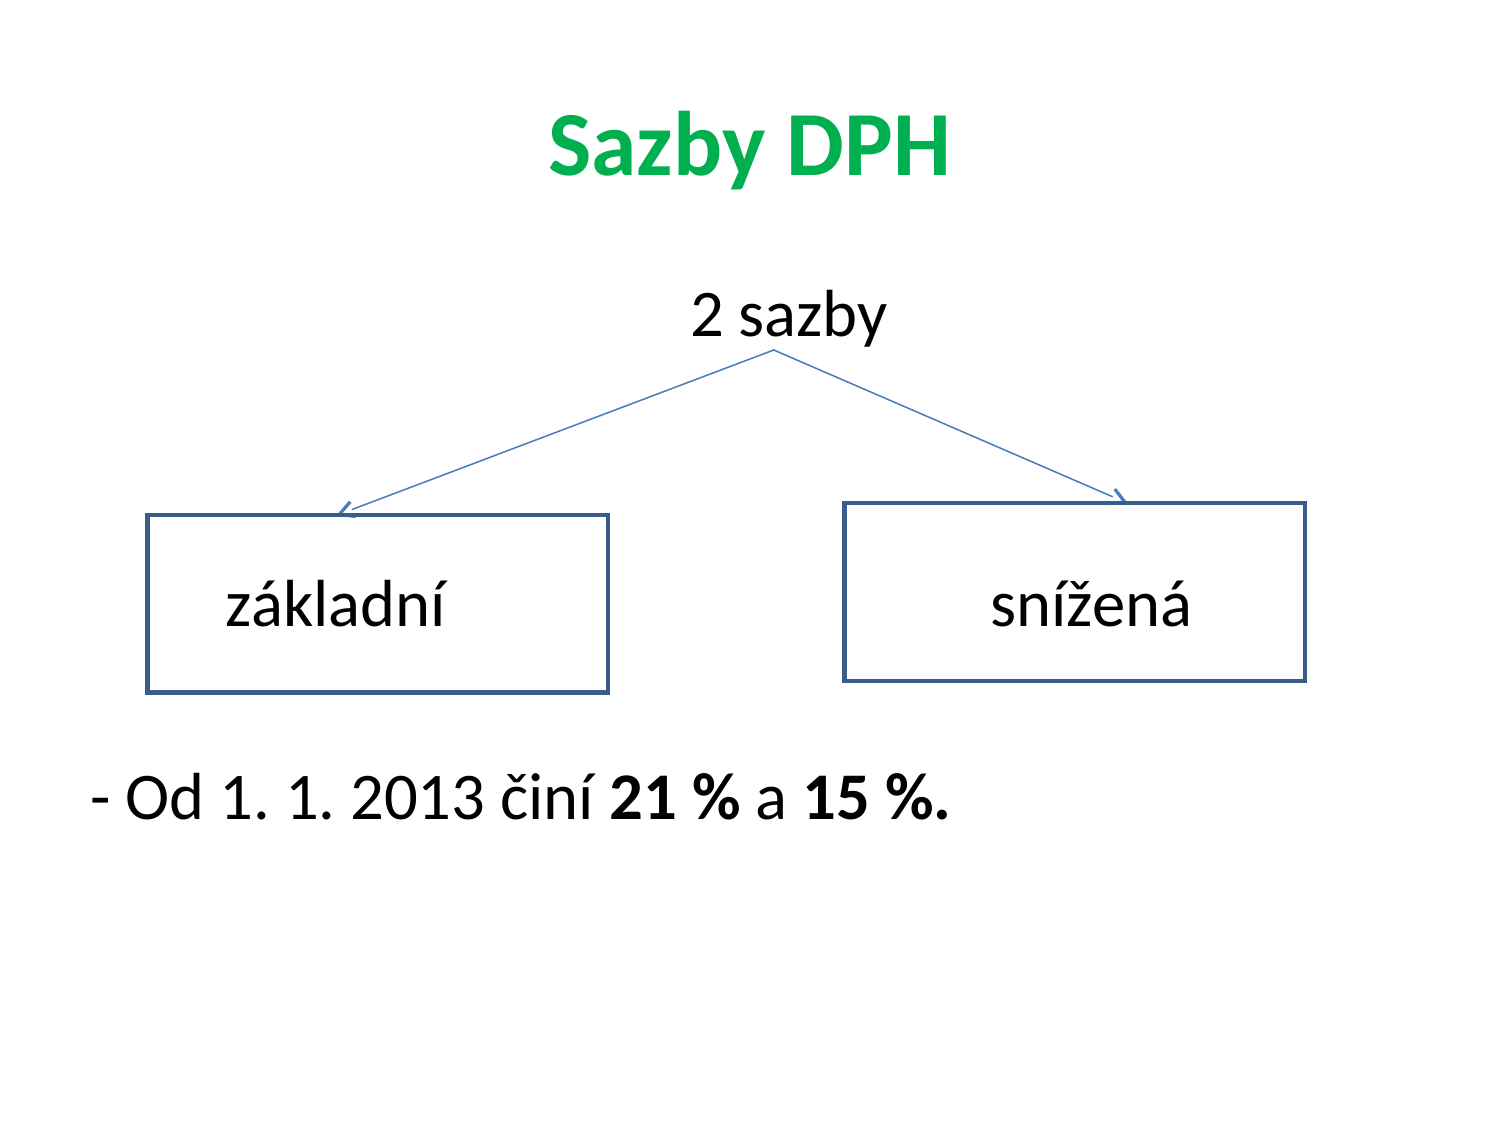

# Sazby DPH
					2 sazby
 základní			 snížená
- Od 1. 1. 2013 činí 21 % a 15 %.